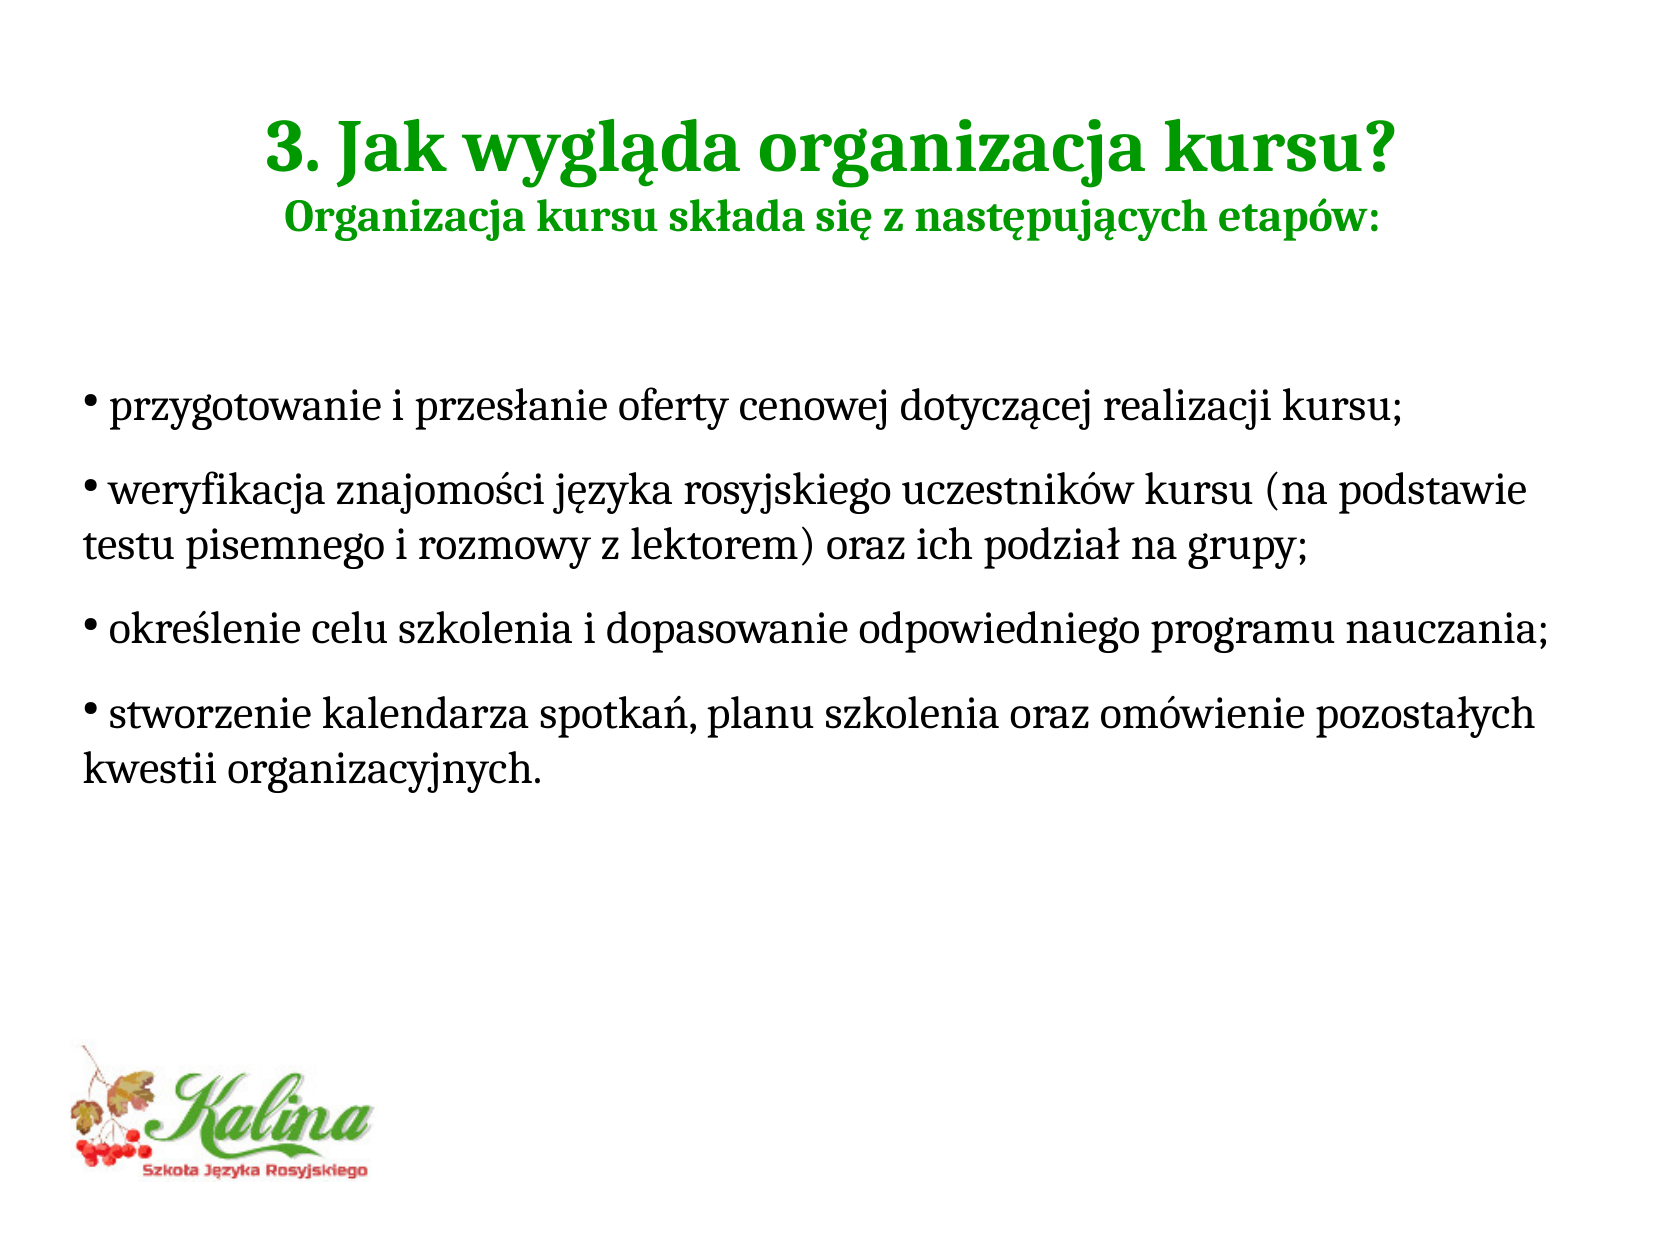

# 3. Jak wygląda organizacja kursu? Organizacja kursu składa się z następujących etapów:
 przygotowanie i przesłanie oferty cenowej dotyczącej realizacji kursu;
 weryfikacja znajomości języka rosyjskiego uczestników kursu (na podstawie testu pisemnego i rozmowy z lektorem) oraz ich podział na grupy;
 określenie celu szkolenia i dopasowanie odpowiedniego programu nauczania;
 stworzenie kalendarza spotkań, planu szkolenia oraz omówienie pozostałych kwestii organizacyjnych.